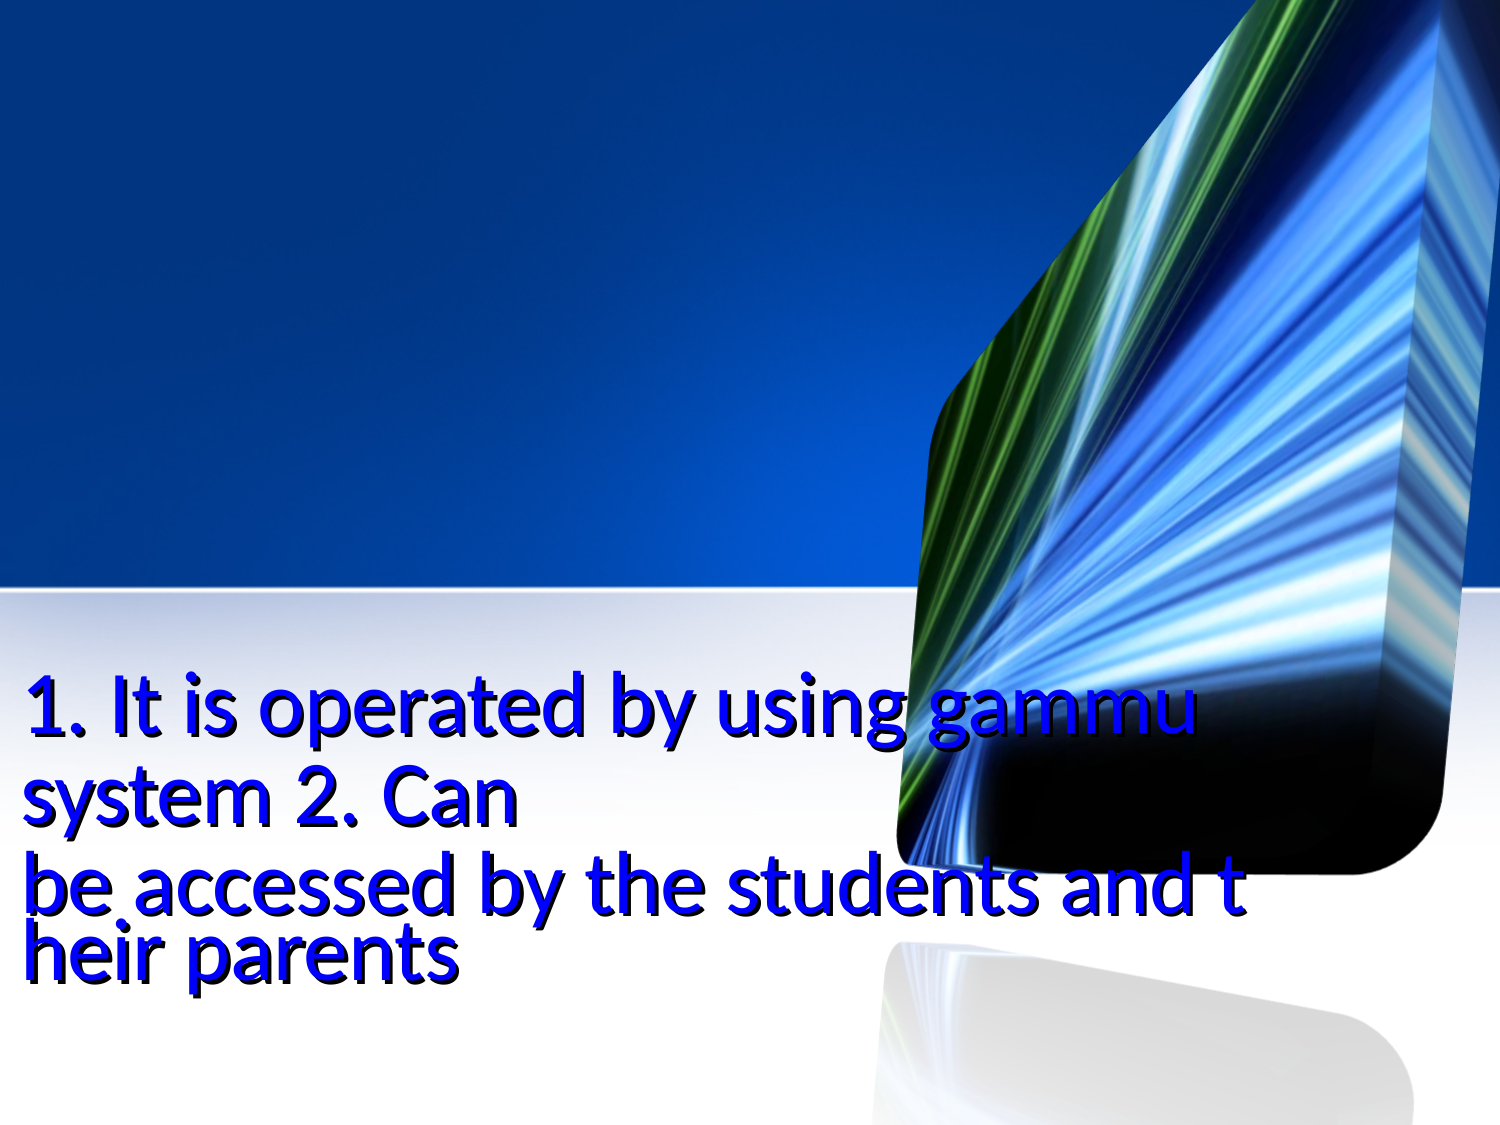

# 1. It is operated by using gammu system 2. Can be accessed by the students and their parents